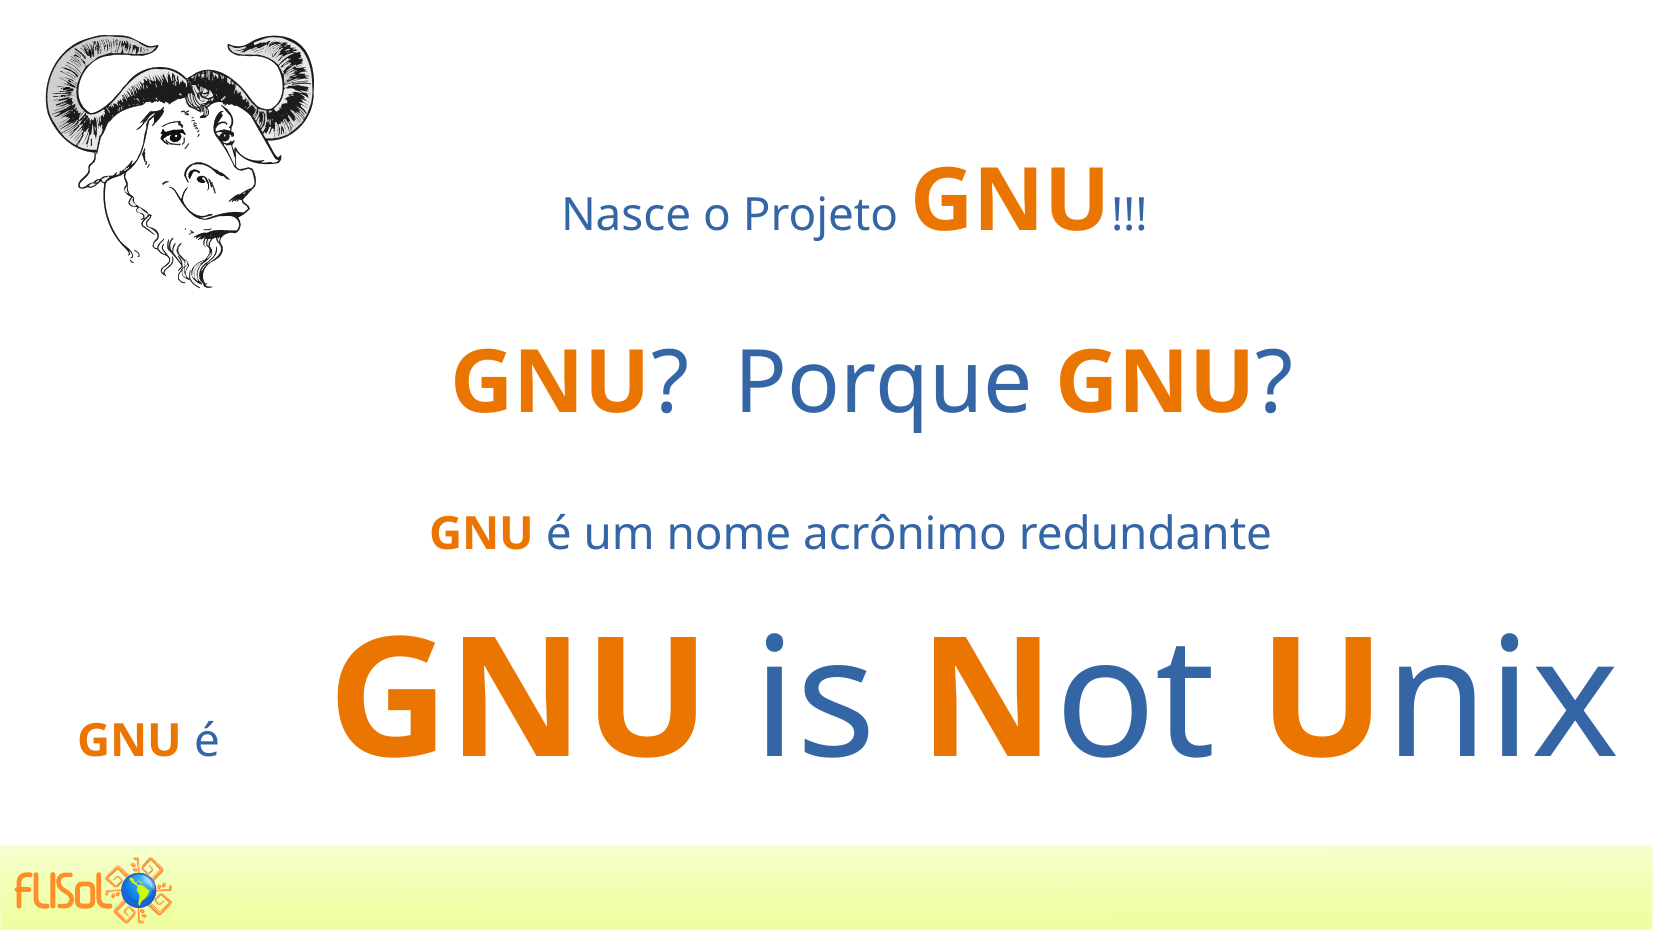

Nasce o Projeto GNU!!!
 GNU? Porque GNU?
 GNU é um nome acrônimo redundante
 GNU é GNU is Not Unix